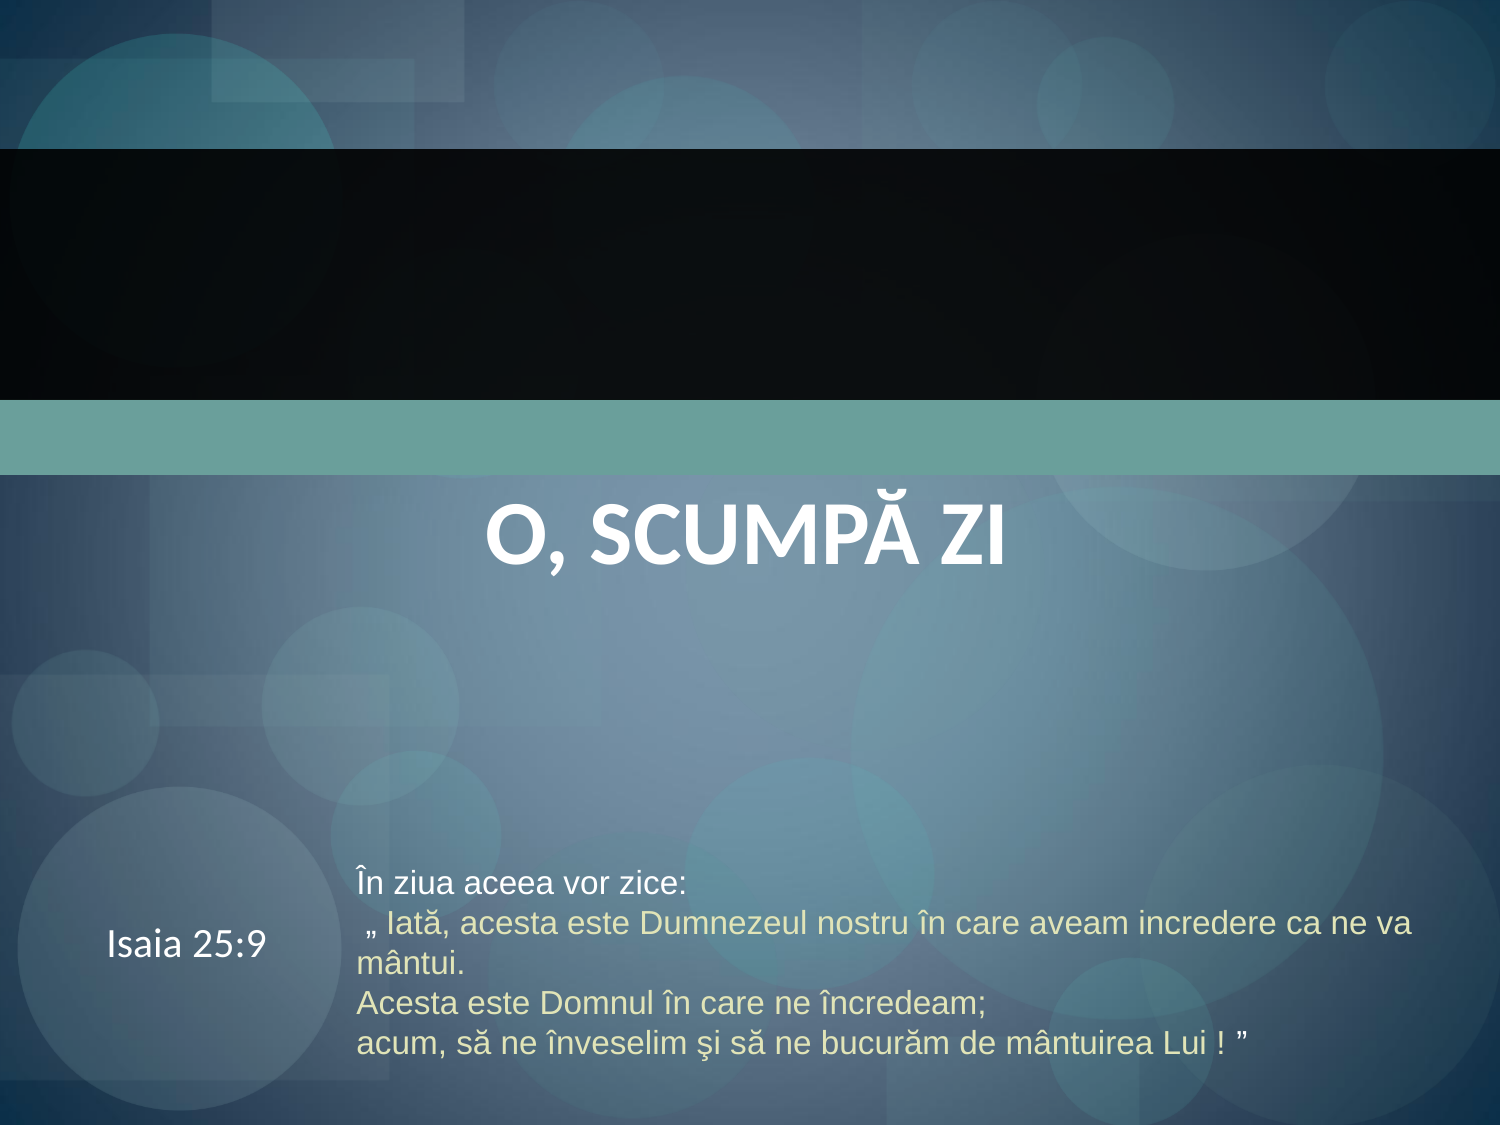

O, SCUMPĂ ZI
În ziua aceea vor zice:
 „ Iată, acesta este Dumnezeul nostru în care aveam incredere ca ne va mântui.
Acesta este Domnul în care ne încredeam;
acum, să ne înveselim şi să ne bucurăm de mântuirea Lui ! ”
Isaia 25:9